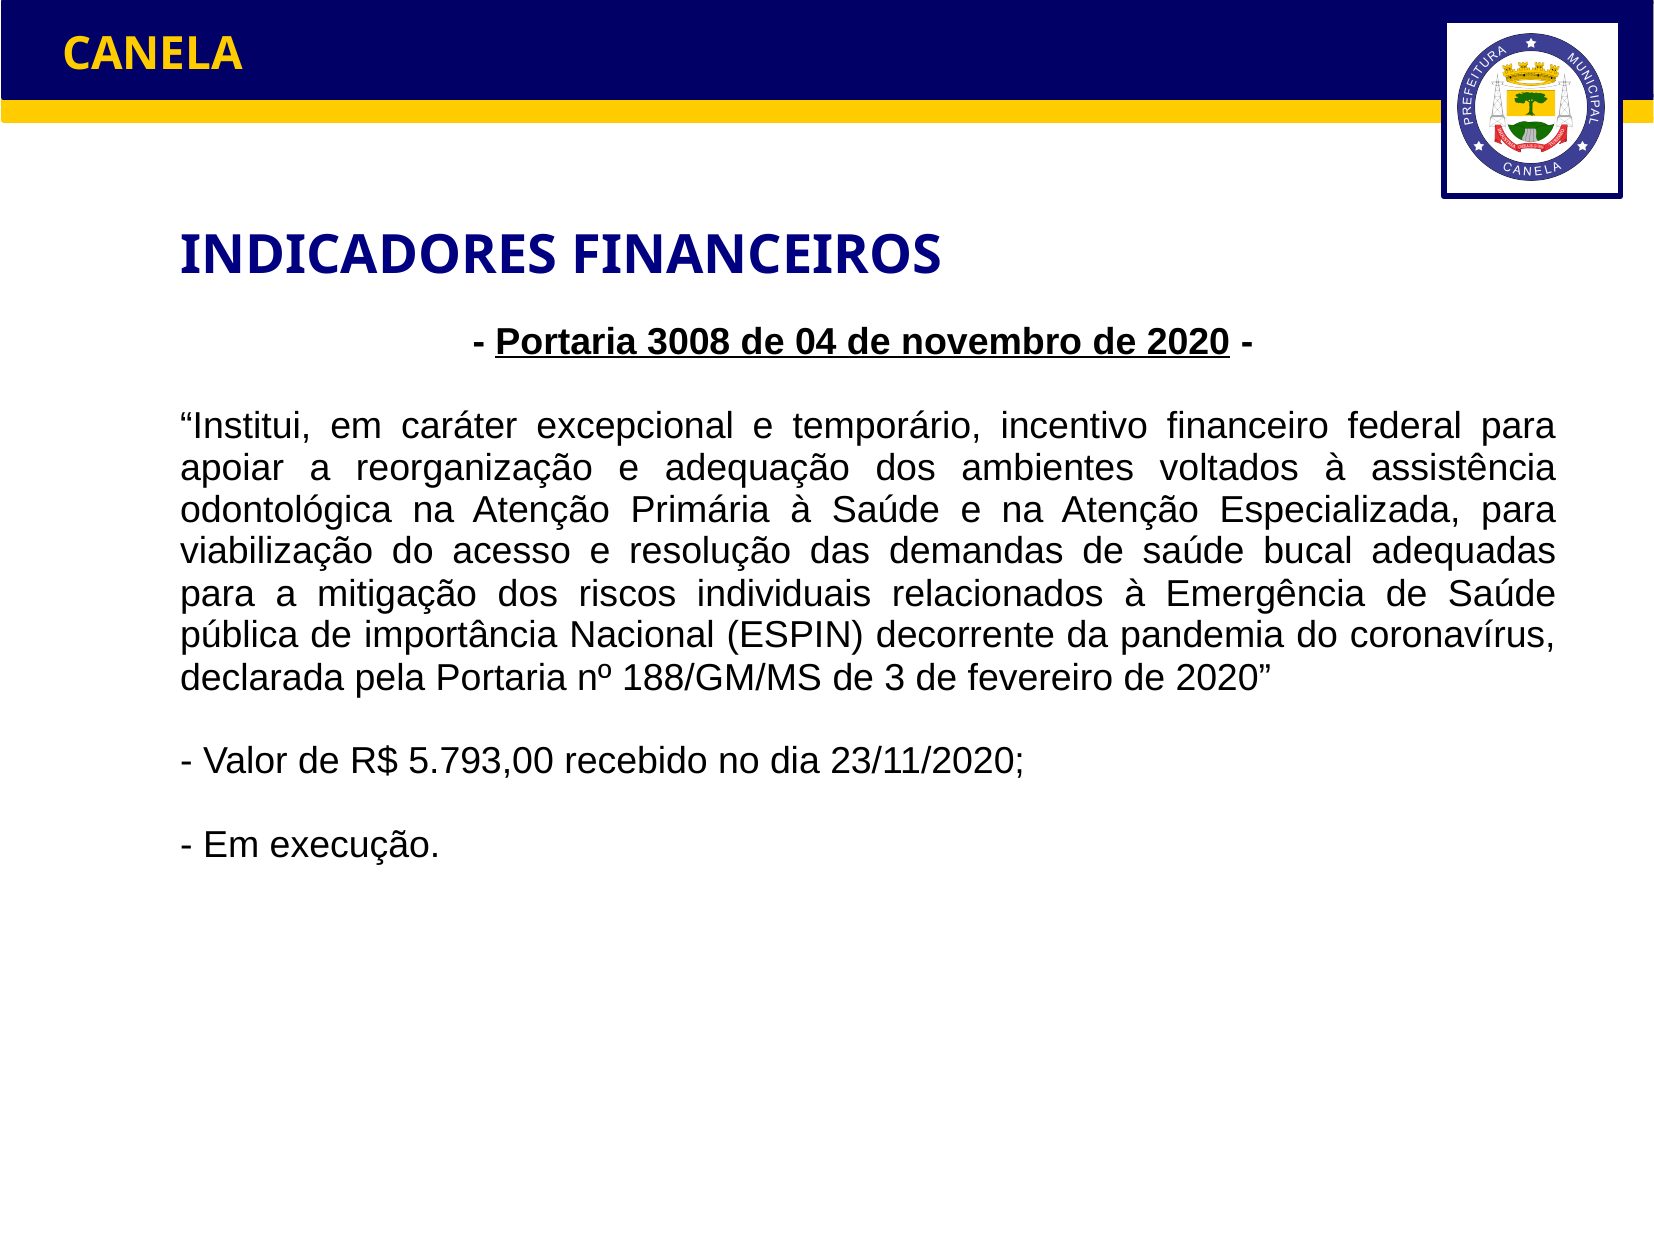

CANELA
CANELA
INDICADORES FINANCEIROS
- Portaria 3008 de 04 de novembro de 2020 -
“Institui, em caráter excepcional e temporário, incentivo financeiro federal para apoiar a reorganização e adequação dos ambientes voltados à assistência odontológica na Atenção Primária à Saúde e na Atenção Especializada, para viabilização do acesso e resolução das demandas de saúde bucal adequadas para a mitigação dos riscos individuais relacionados à Emergência de Saúde pública de importância Nacional (ESPIN) decorrente da pandemia do coronavírus, declarada pela Portaria nº 188/GM/MS de 3 de fevereiro de 2020”
- Valor de R$ 5.793,00 recebido no dia 23/11/2020;
- Em execução.